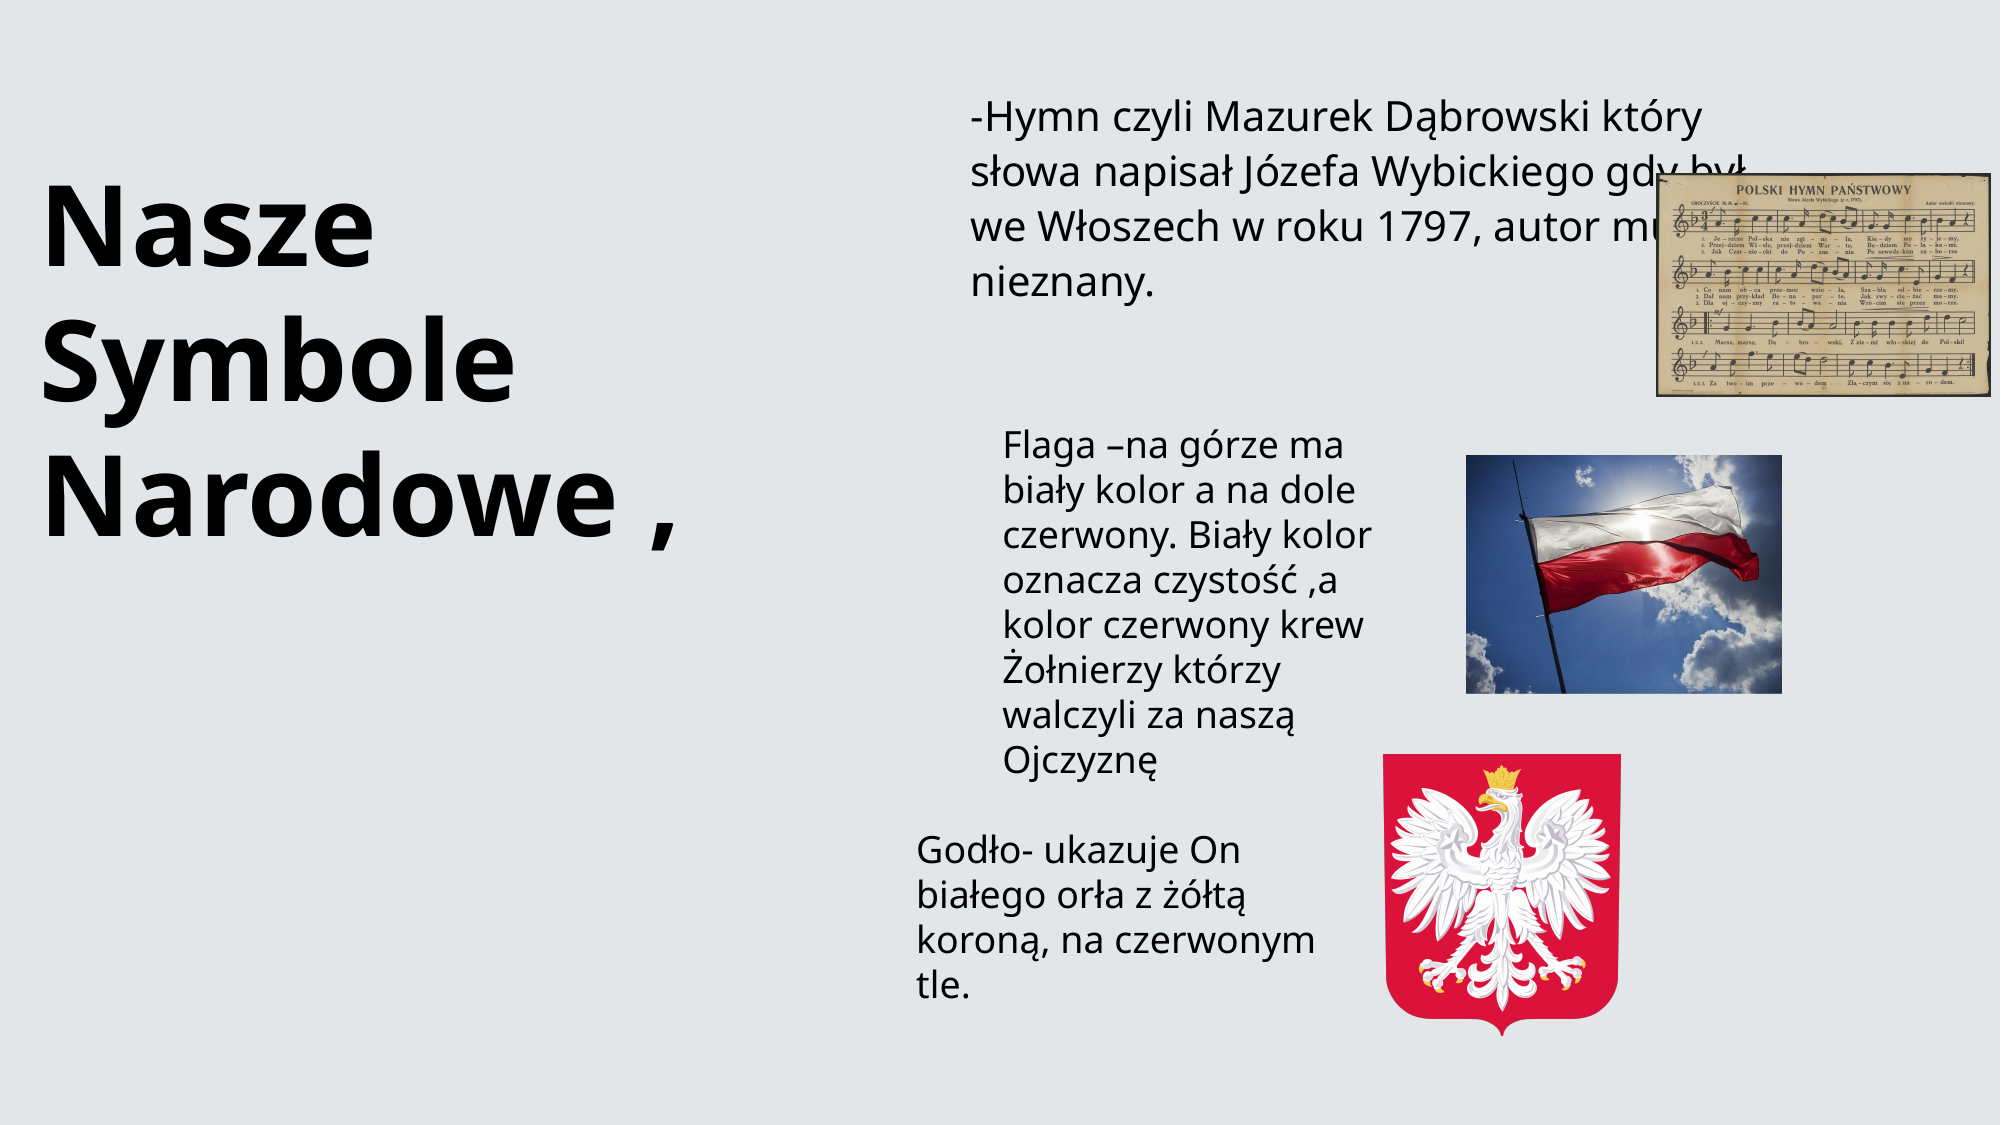

-Hymn czyli Mazurek Dąbrowski który słowa napisał Józefa Wybickiego gdy był we Włoszech w roku 1797, autor muzyki nieznany.
# Nasze Symbole Narodowe ,
Flaga –na górze ma biały kolor a na dole czerwony. Biały kolor oznacza czystość ,a  kolor czerwony krew Żołnierzy którzy walczyli za naszą Ojczyznę
Godło- ukazuje On białego orła z żółtą koroną, na czerwonym tle.